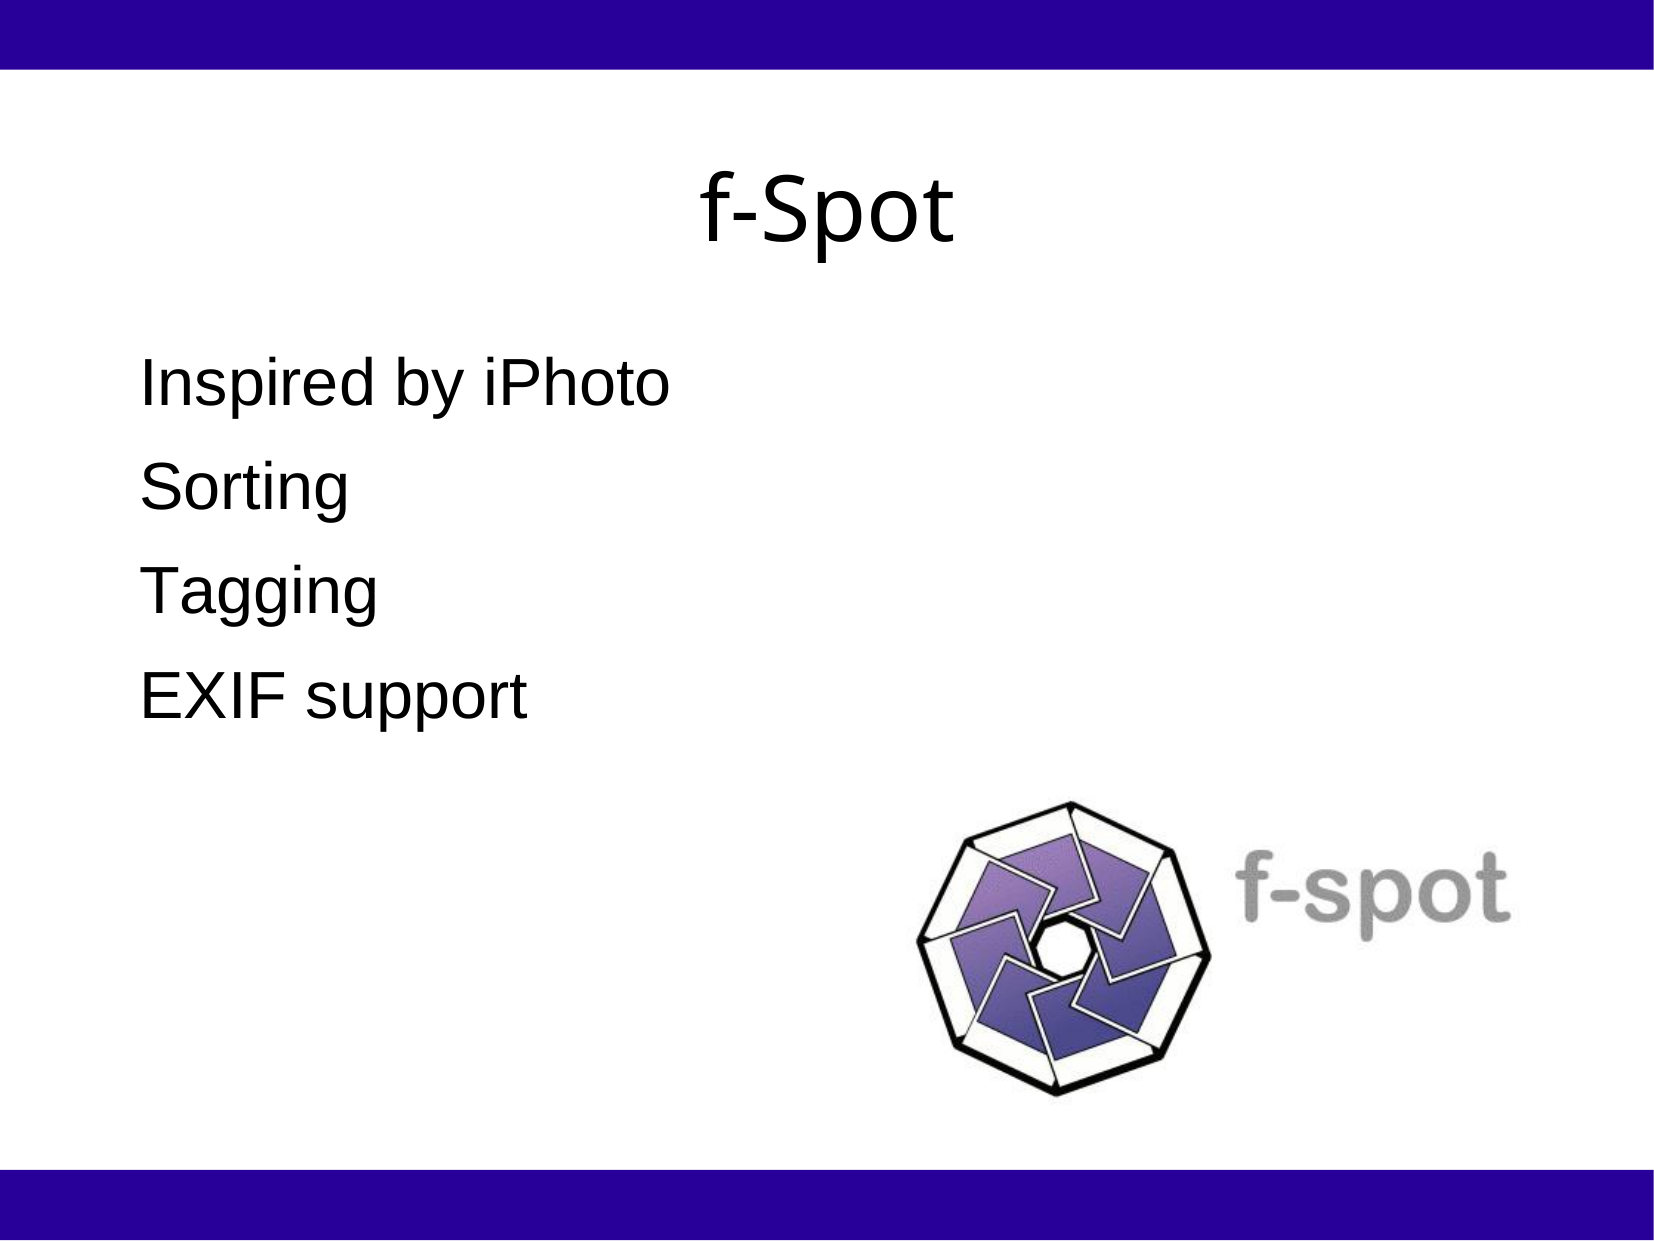

# f-Spot
Inspired by iPhoto
Sorting
Tagging
EXIF support